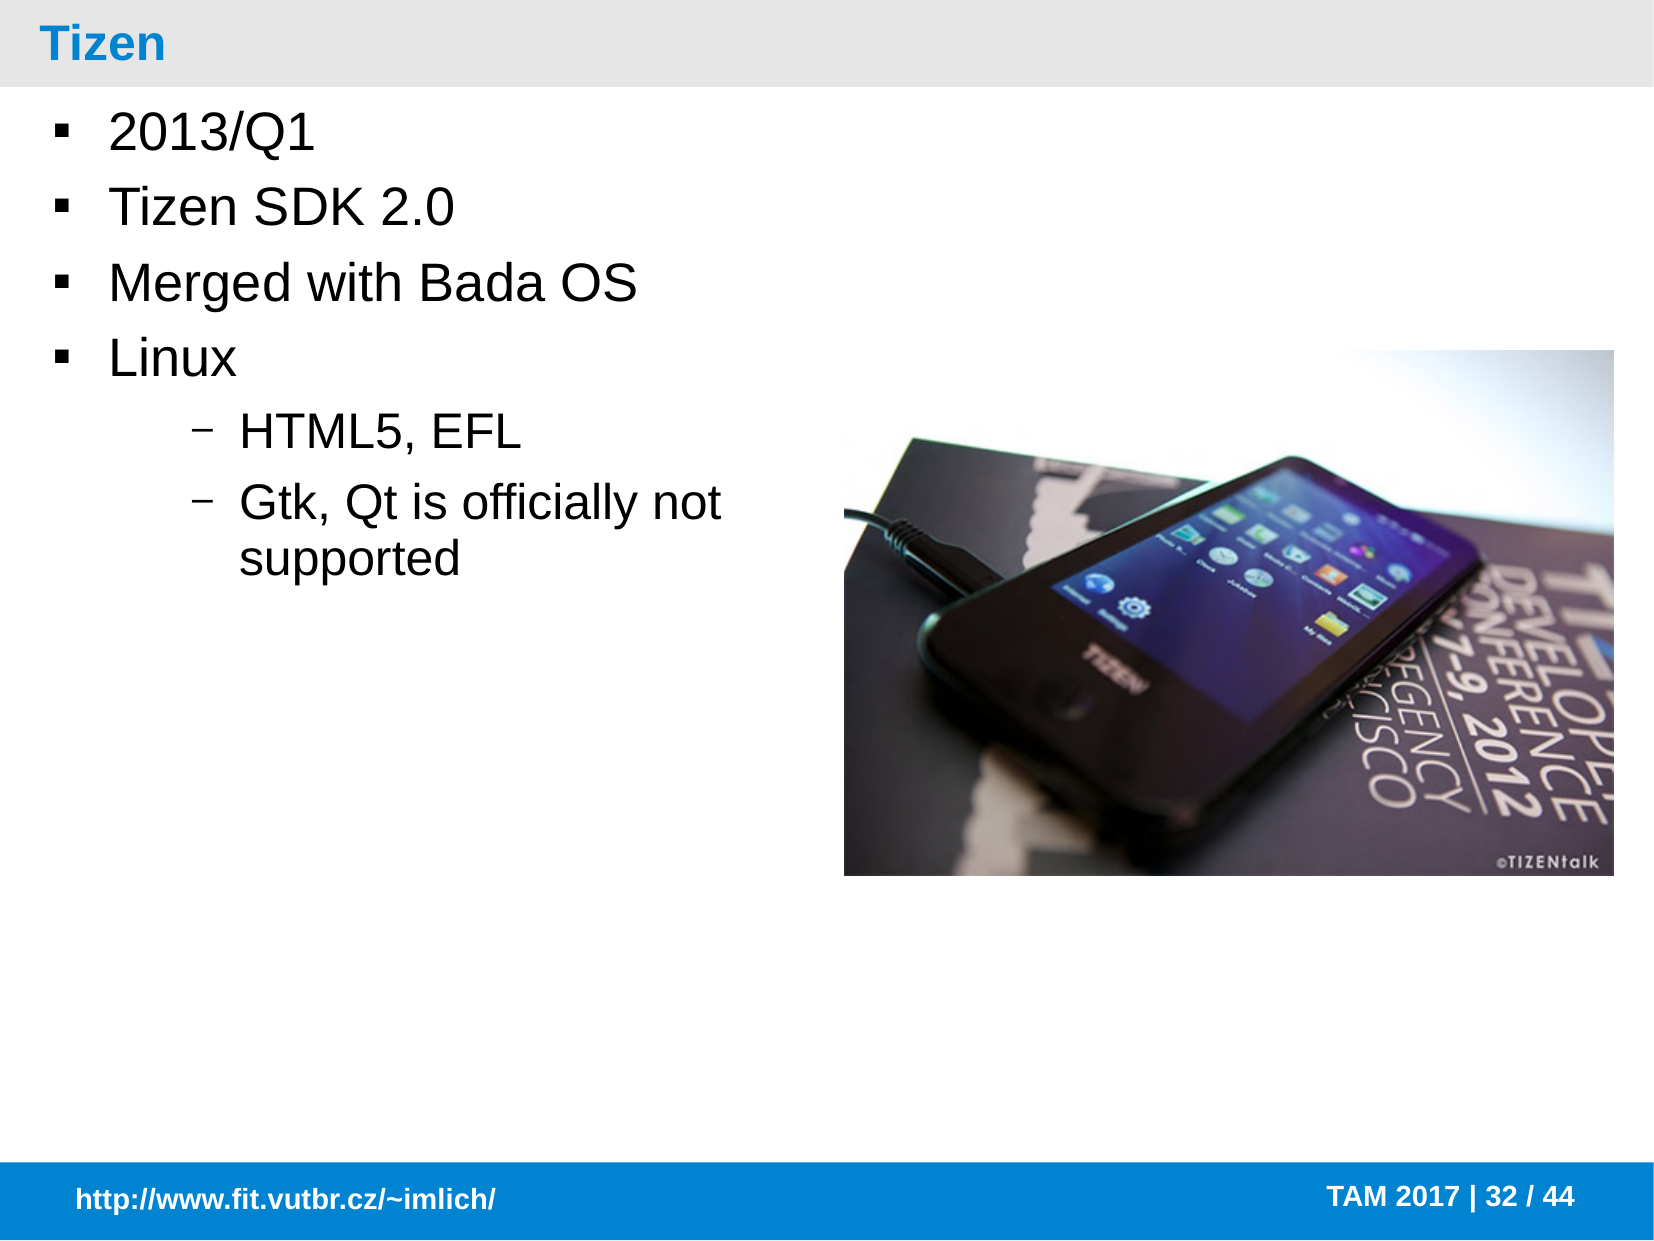

Tizen
# 2013/Q1
Tizen SDK 2.0
Merged with Bada OS
Linux
HTML5, EFL
Gtk, Qt is officially not supported